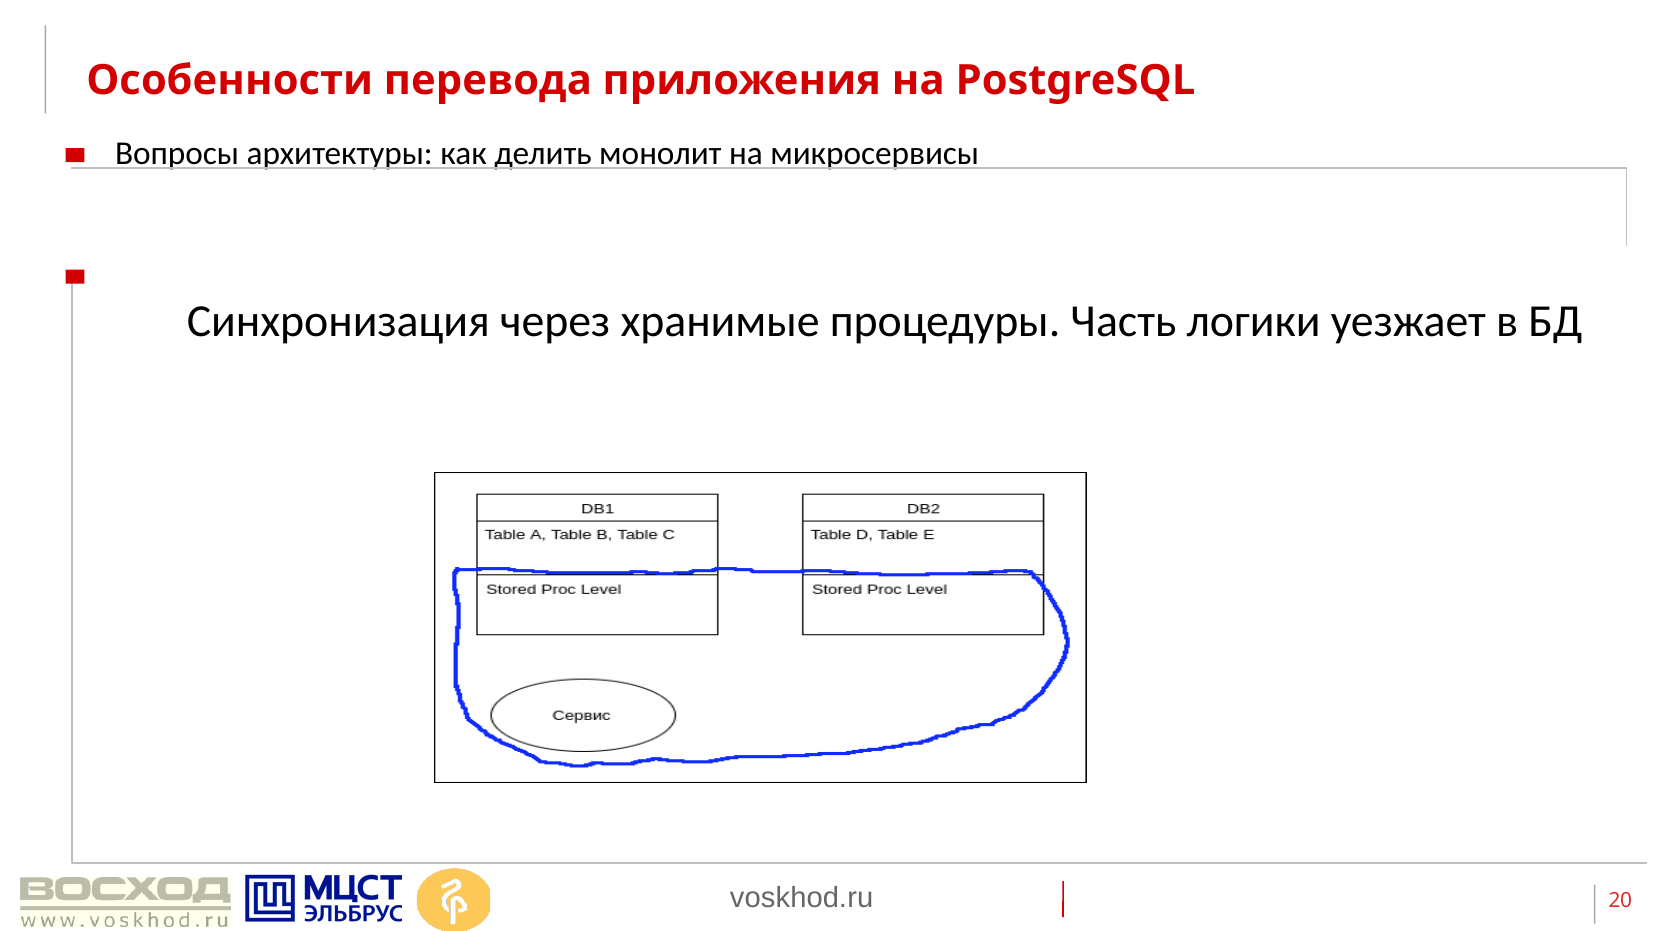

# Особенности перевода приложения на PostgreSQL
Вопросы архитектуры: как делить монолит на микросервисы
Синхронизация через хранимые процедуры. Часть логики уезжает в БД